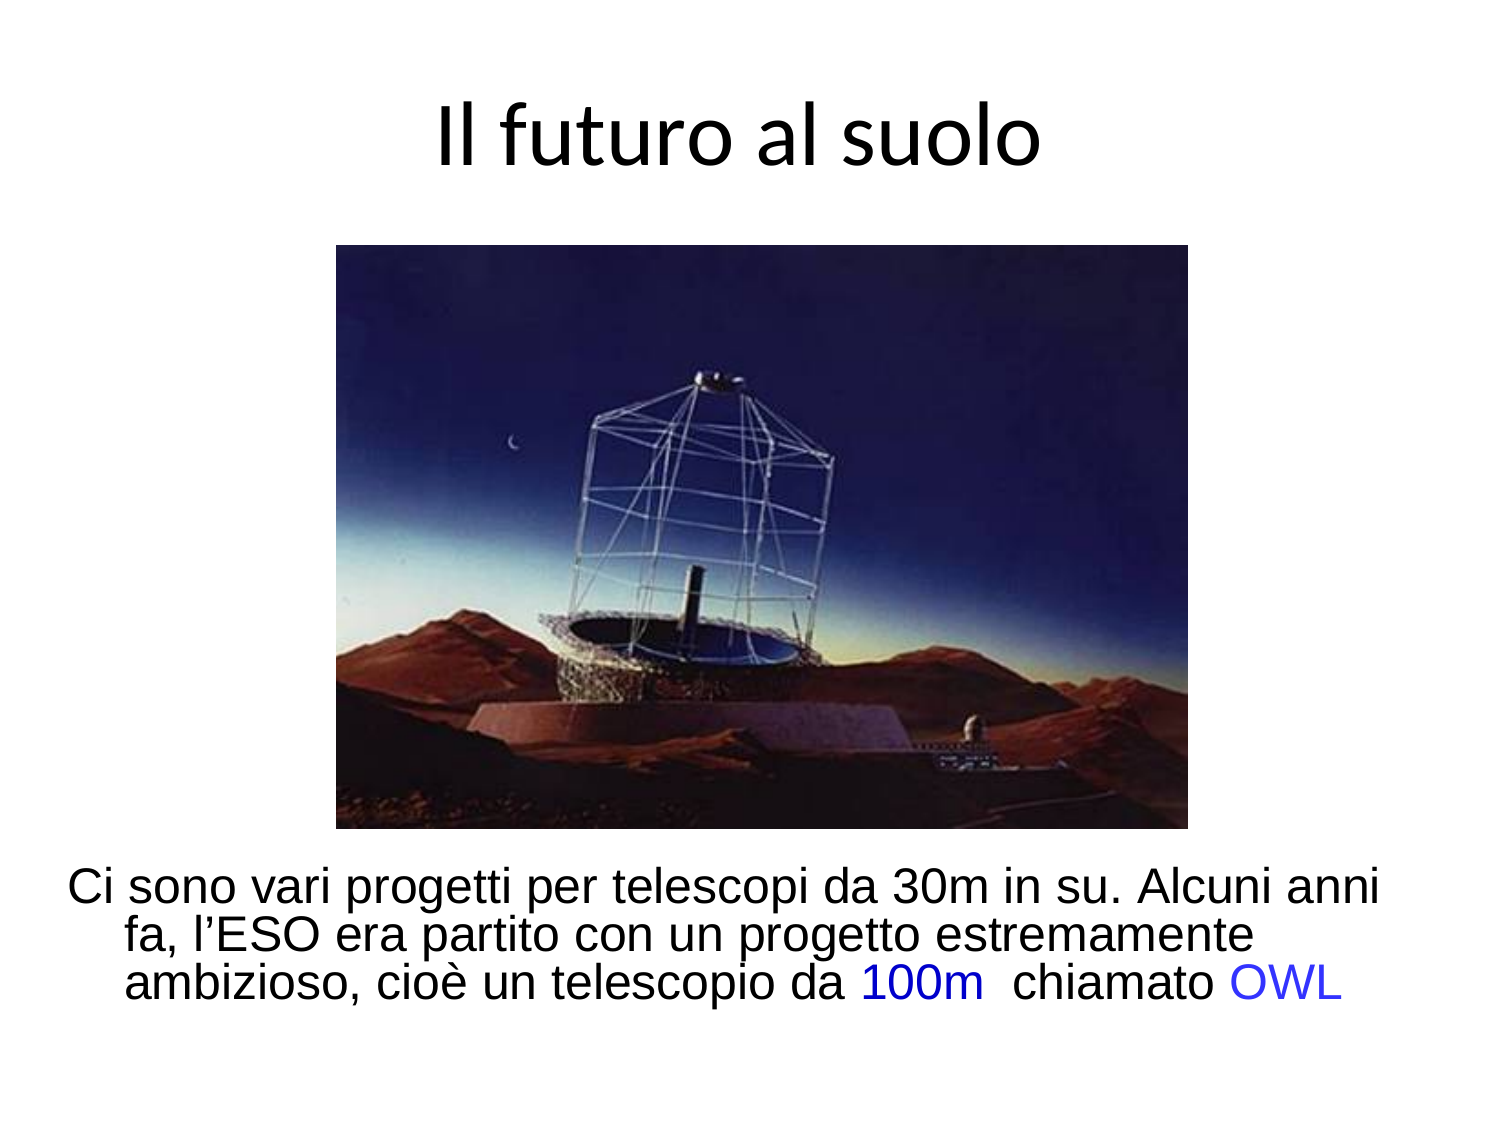

# Il futuro al suolo
Ci sono vari progetti per telescopi da 30m in su. Alcuni anni fa, l’ESO era partito con un progetto estremamente ambizioso, cioè un telescopio da 100m chiamato OWL